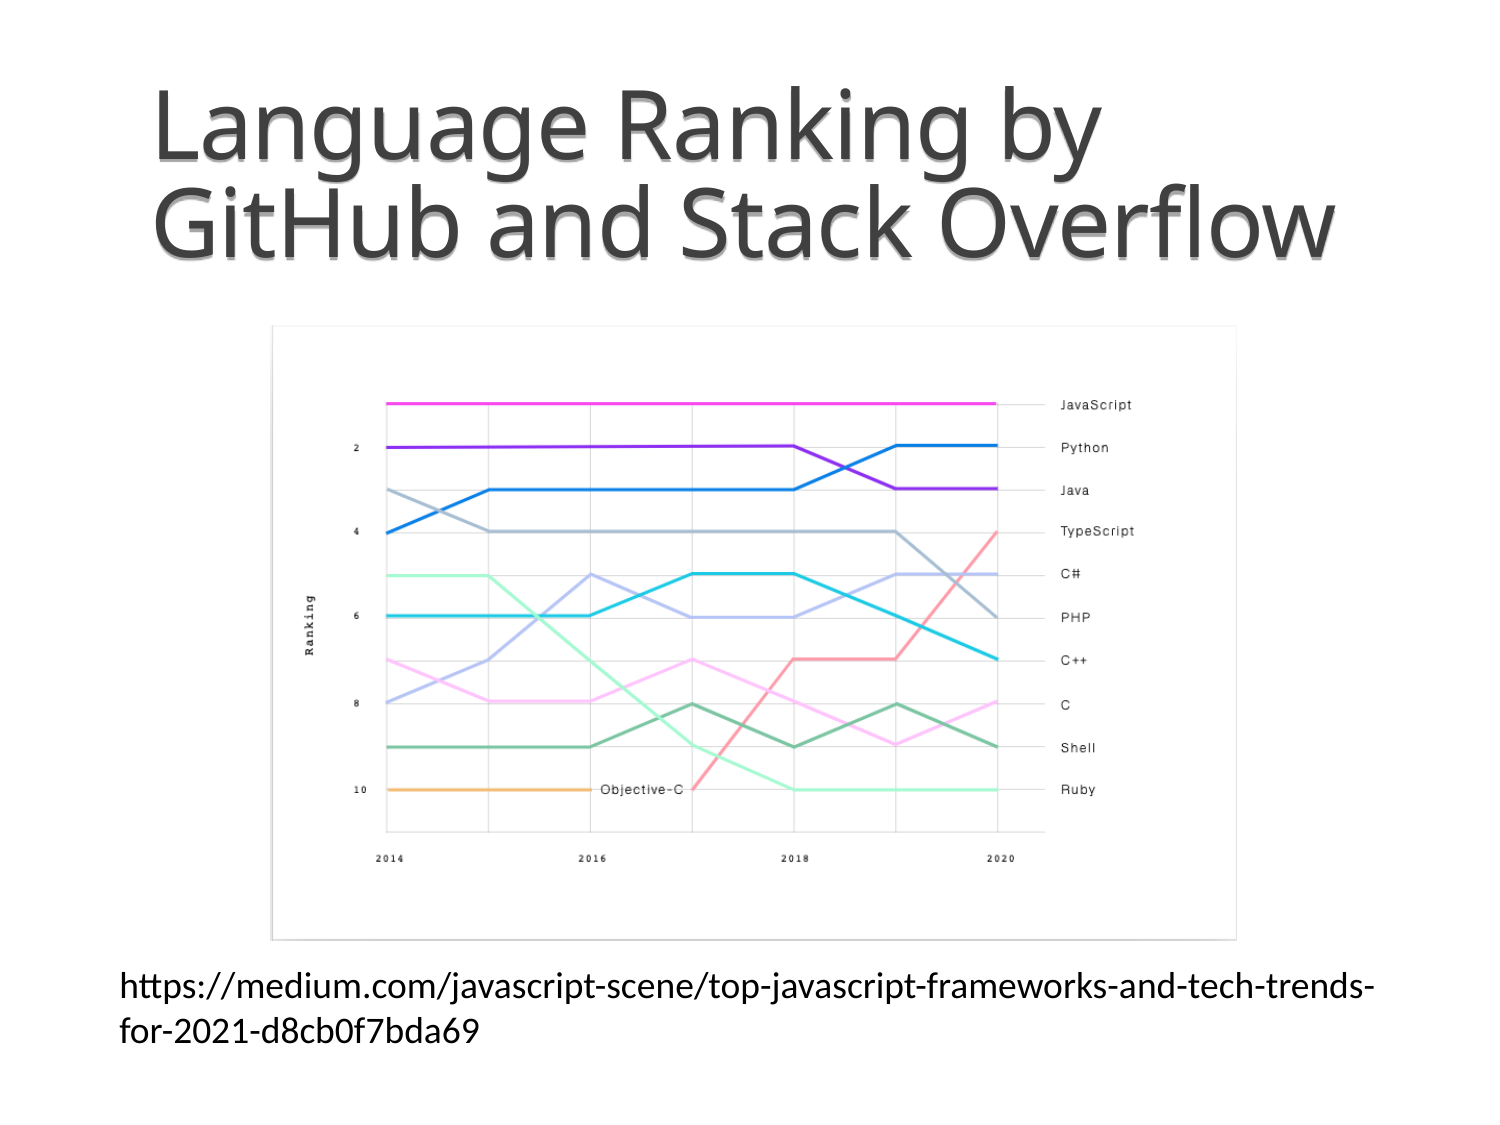

# Language Ranking by GitHub and Stack Overflow
https://medium.com/javascript-scene/top-javascript-frameworks-and-tech-trends-for-2021-d8cb0f7bda69
Copyright © Ricci IEONG for UST training 2024
23